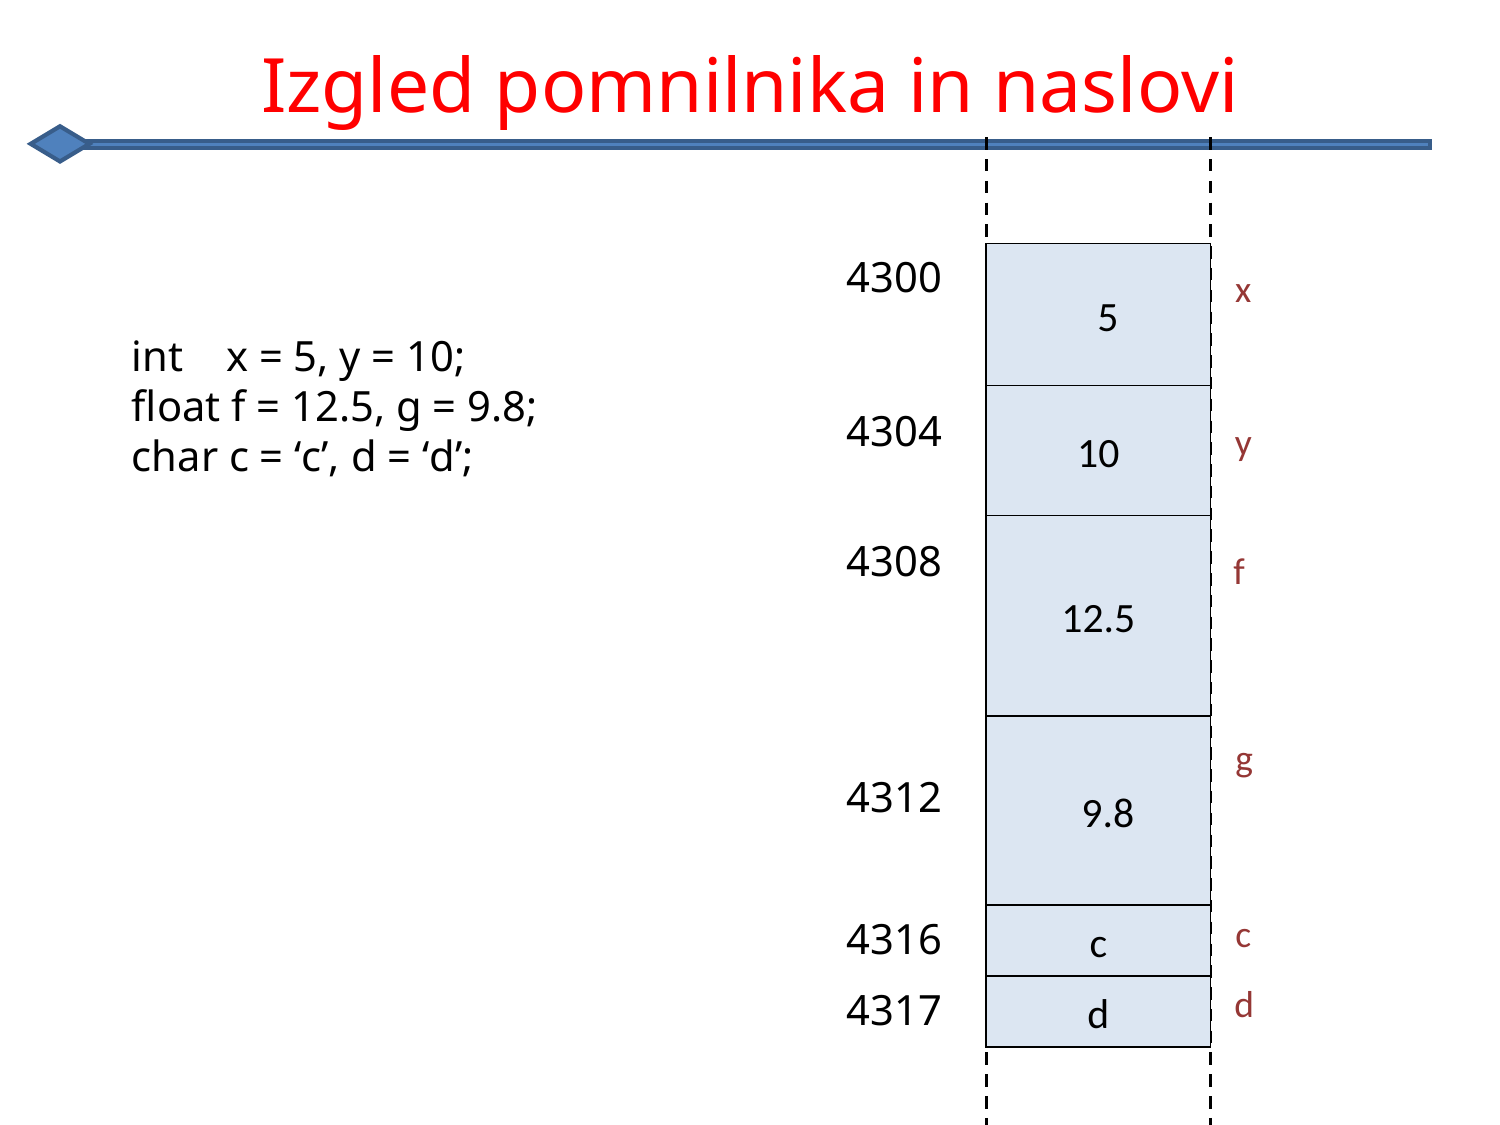

# Izgled pomnilnika in naslovi
4300
 5
x
int x = 5, y = 10;
float f = 12.5, g = 9.8;
char c = ‘c’, d = ‘d’;
10
4304
y
12.5
4308
f
 9.8
g
4312
c
4316
c
d
4317
d